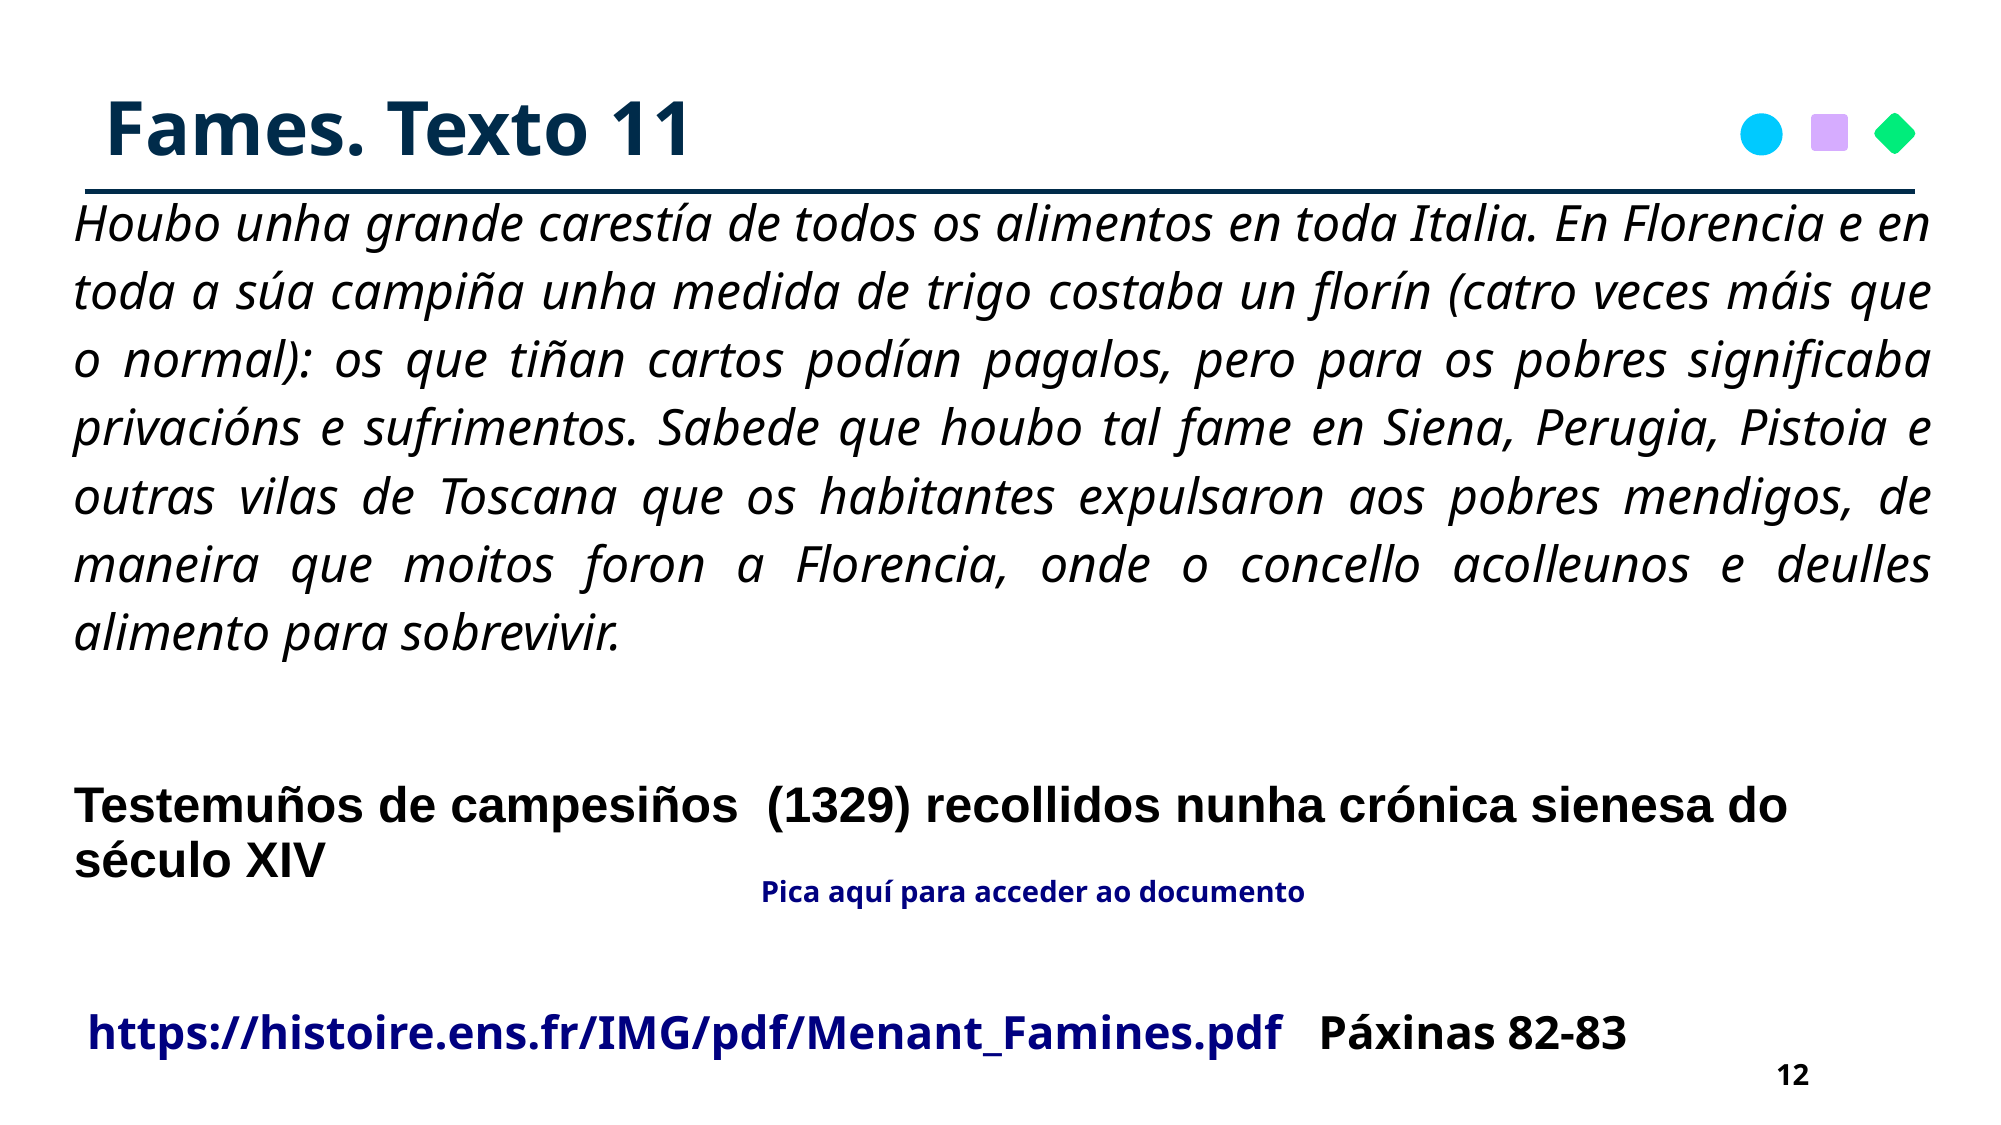

# Fames. Texto 11
Houbo unha grande carestía de todos os alimentos en toda Italia. En Florencia e en toda a súa campiña unha medida de trigo costaba un florín (catro veces máis que o normal): os que tiñan cartos podían pagalos, pero para os pobres significaba privacións e sufrimentos. Sabede que houbo tal fame en Siena, Perugia, Pistoia e outras vilas de Toscana que os habitantes expulsaron aos pobres mendigos, de maneira que moitos foron a Florencia, onde o concello acolleunos e deulles alimento para sobrevivir.
Testemuños de campesiños (1329) recollidos nunha crónica sienesa do século XIV
Pica aquí para acceder ao documento
https://histoire.ens.fr/IMG/pdf/Menant_Famines.pdf Páxinas 82-83